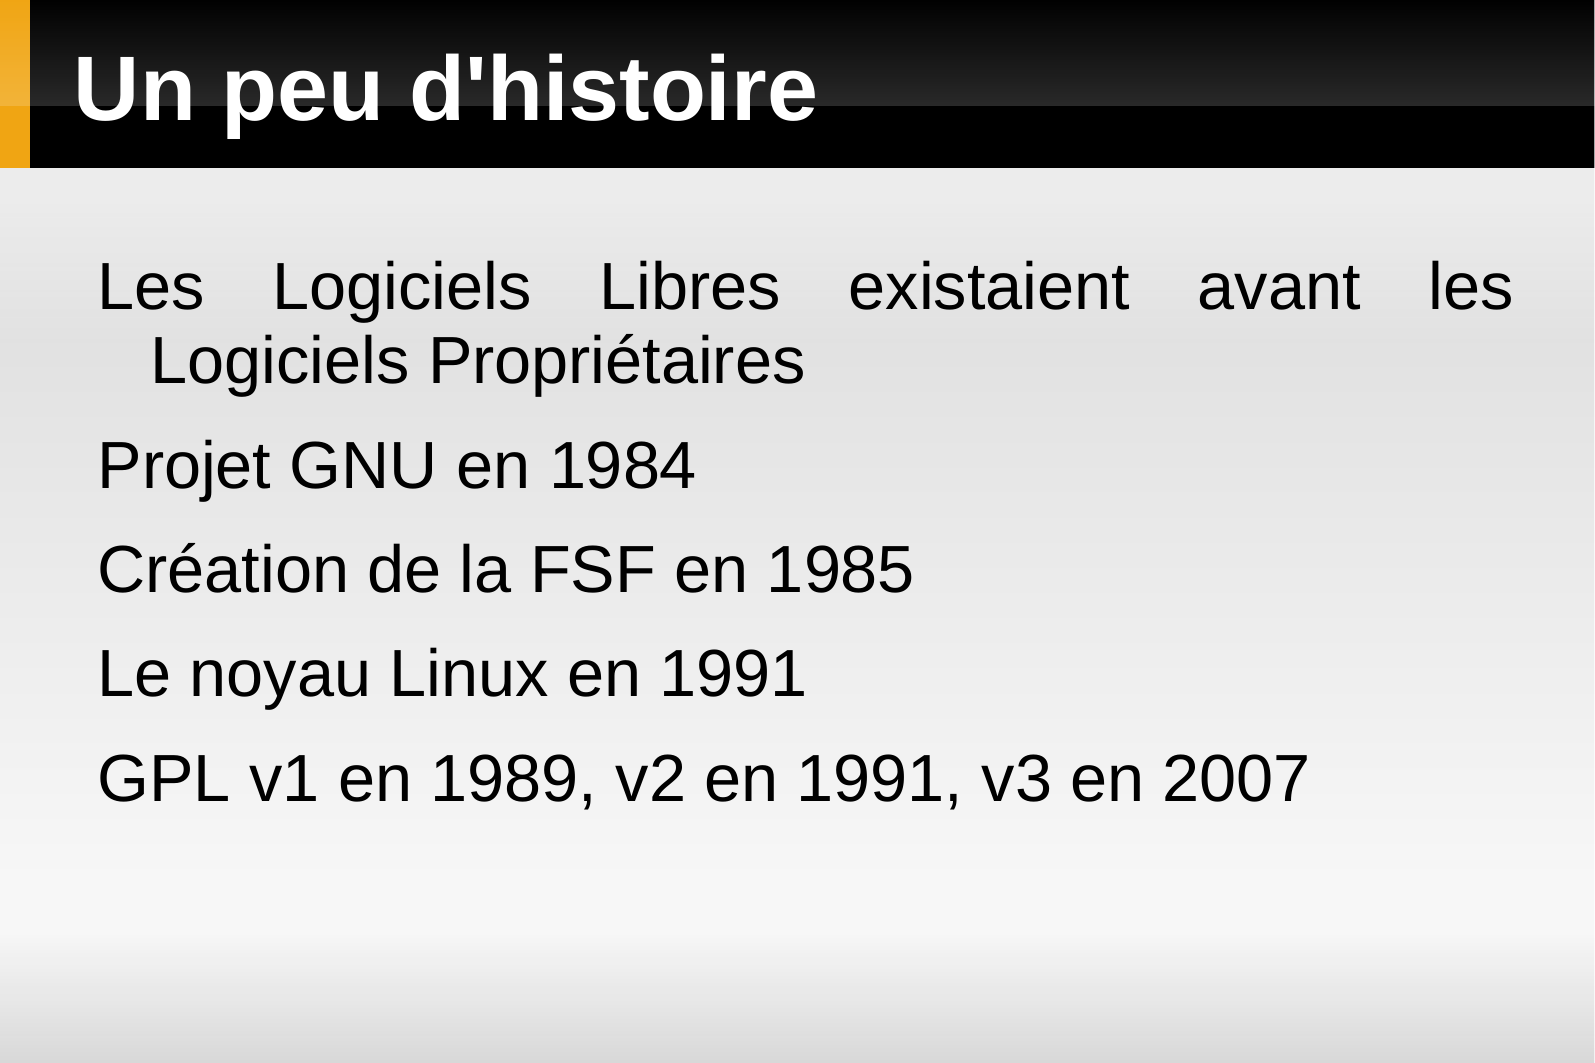

# Un peu d'histoire
Les Logiciels Libres existaient avant les Logiciels Propriétaires
Projet GNU en 1984
Création de la FSF en 1985
Le noyau Linux en 1991
GPL v1 en 1989, v2 en 1991, v3 en 2007